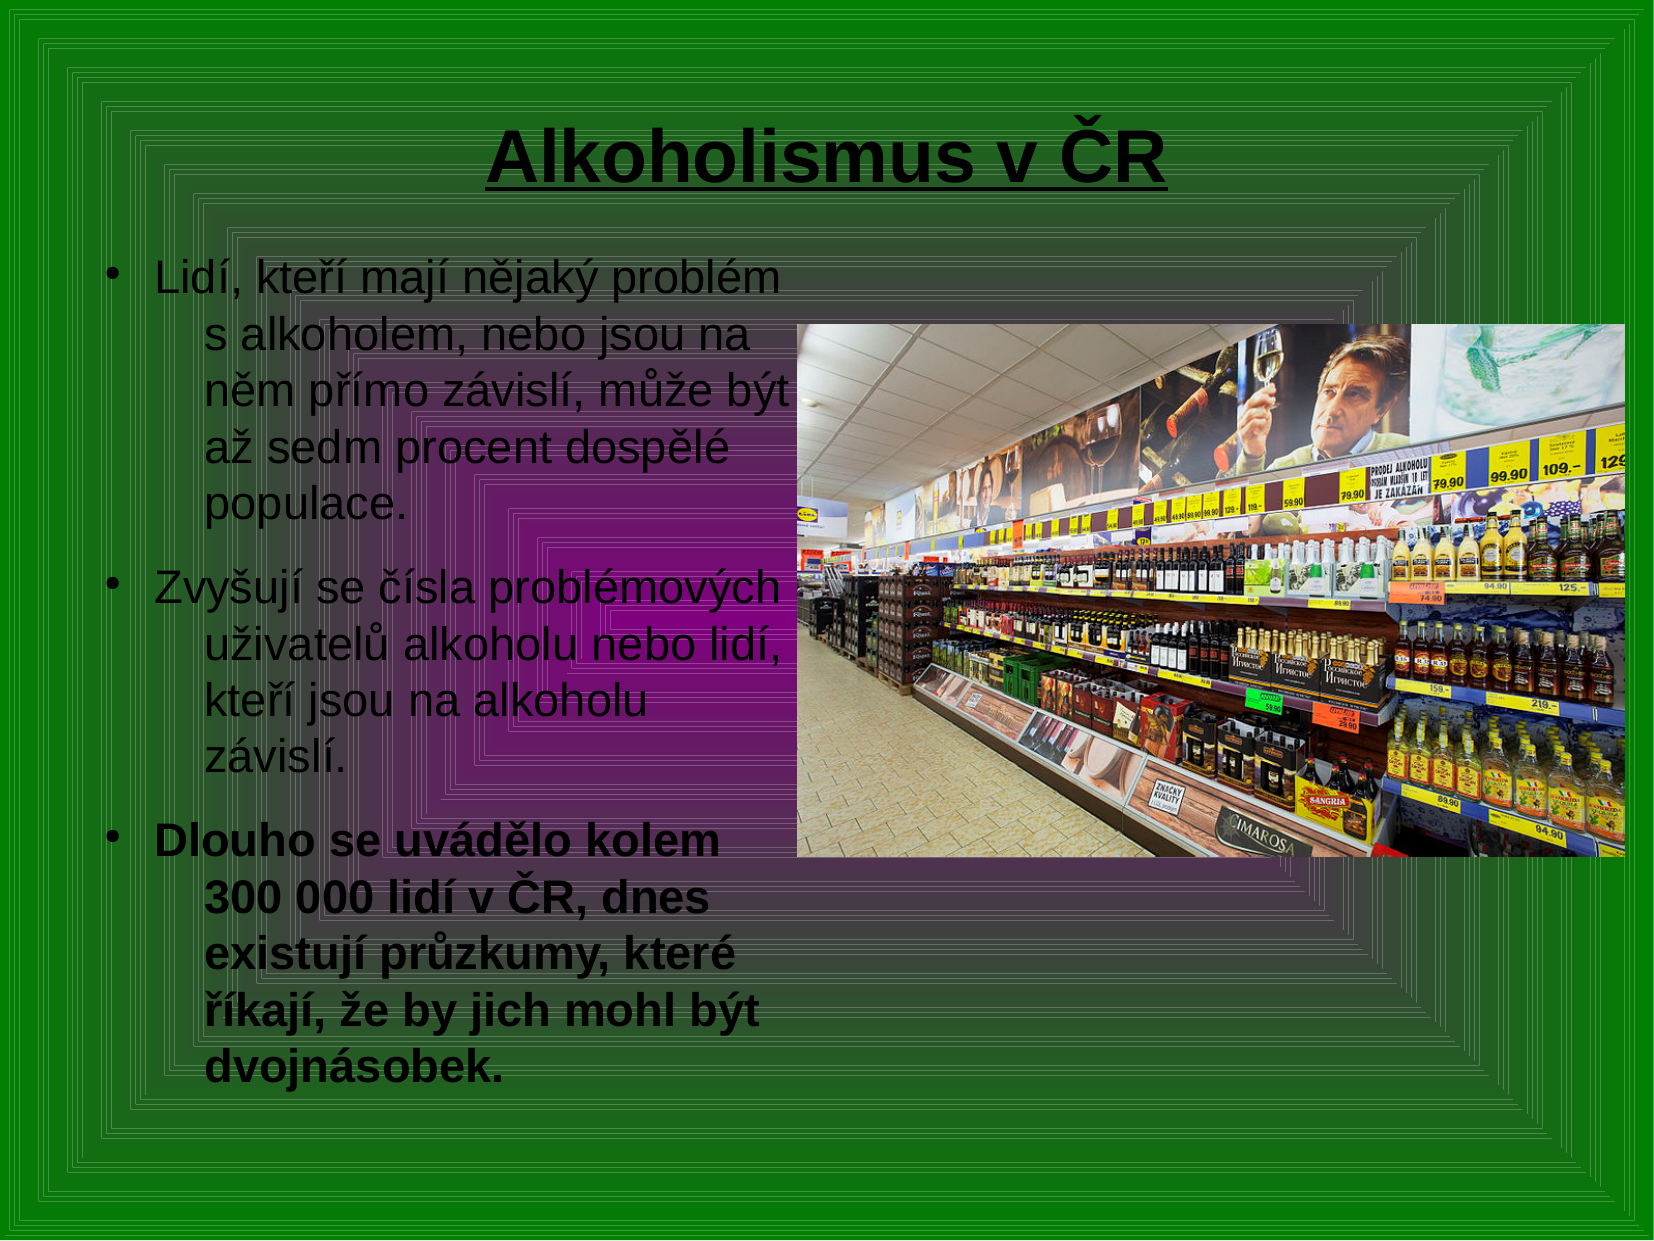

# Alkoholismus v ČR
Lidí, kteří mají nějaký problém s alkoholem, nebo jsou na něm přímo závislí, může být až sedm procent dospělé populace.
Zvyšují se čísla problémových uživatelů alkoholu nebo lidí, kteří jsou na alkoholu závislí.
Dlouho se uvádělo kolem 300 000 lidí v ČR, dnes existují průzkumy, které říkají, že by jich mohl být dvojnásobek.